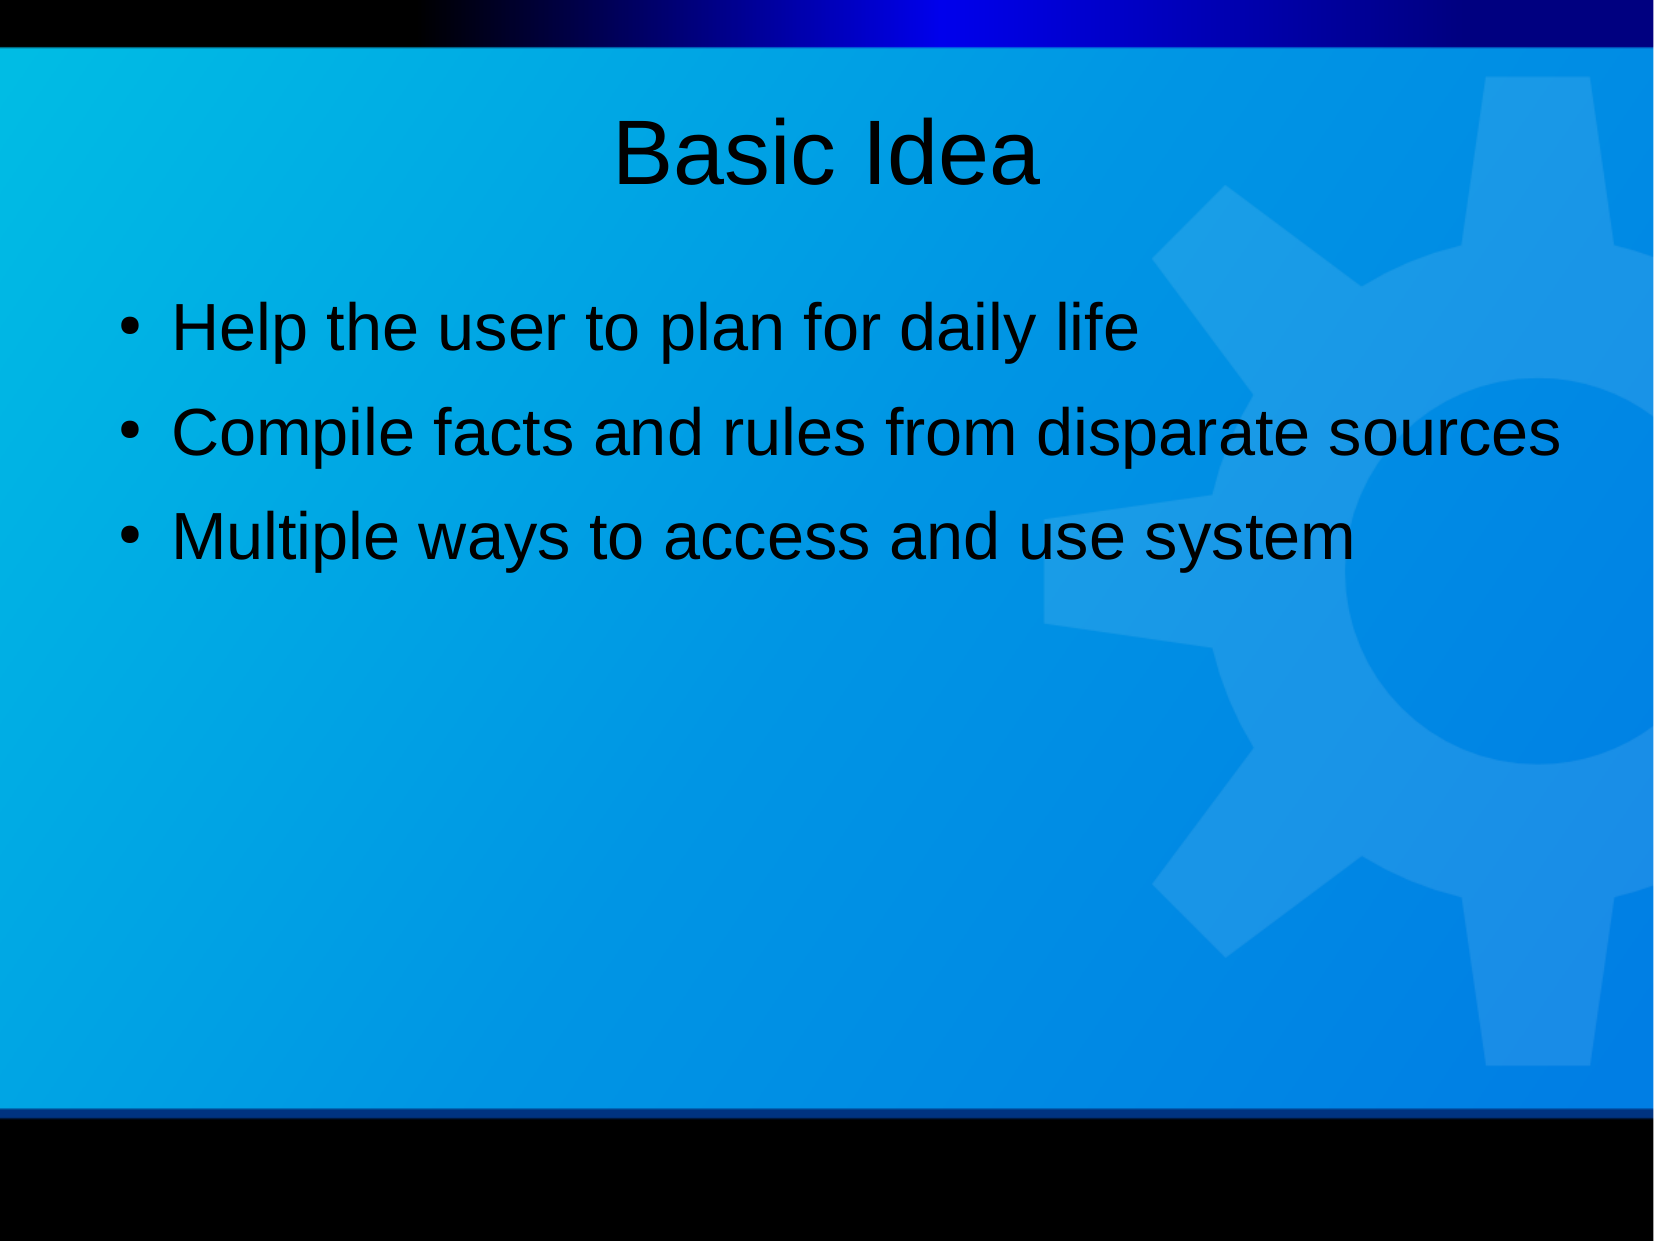

# Basic Idea
Help the user to plan for daily life
Compile facts and rules from disparate sources
Multiple ways to access and use system